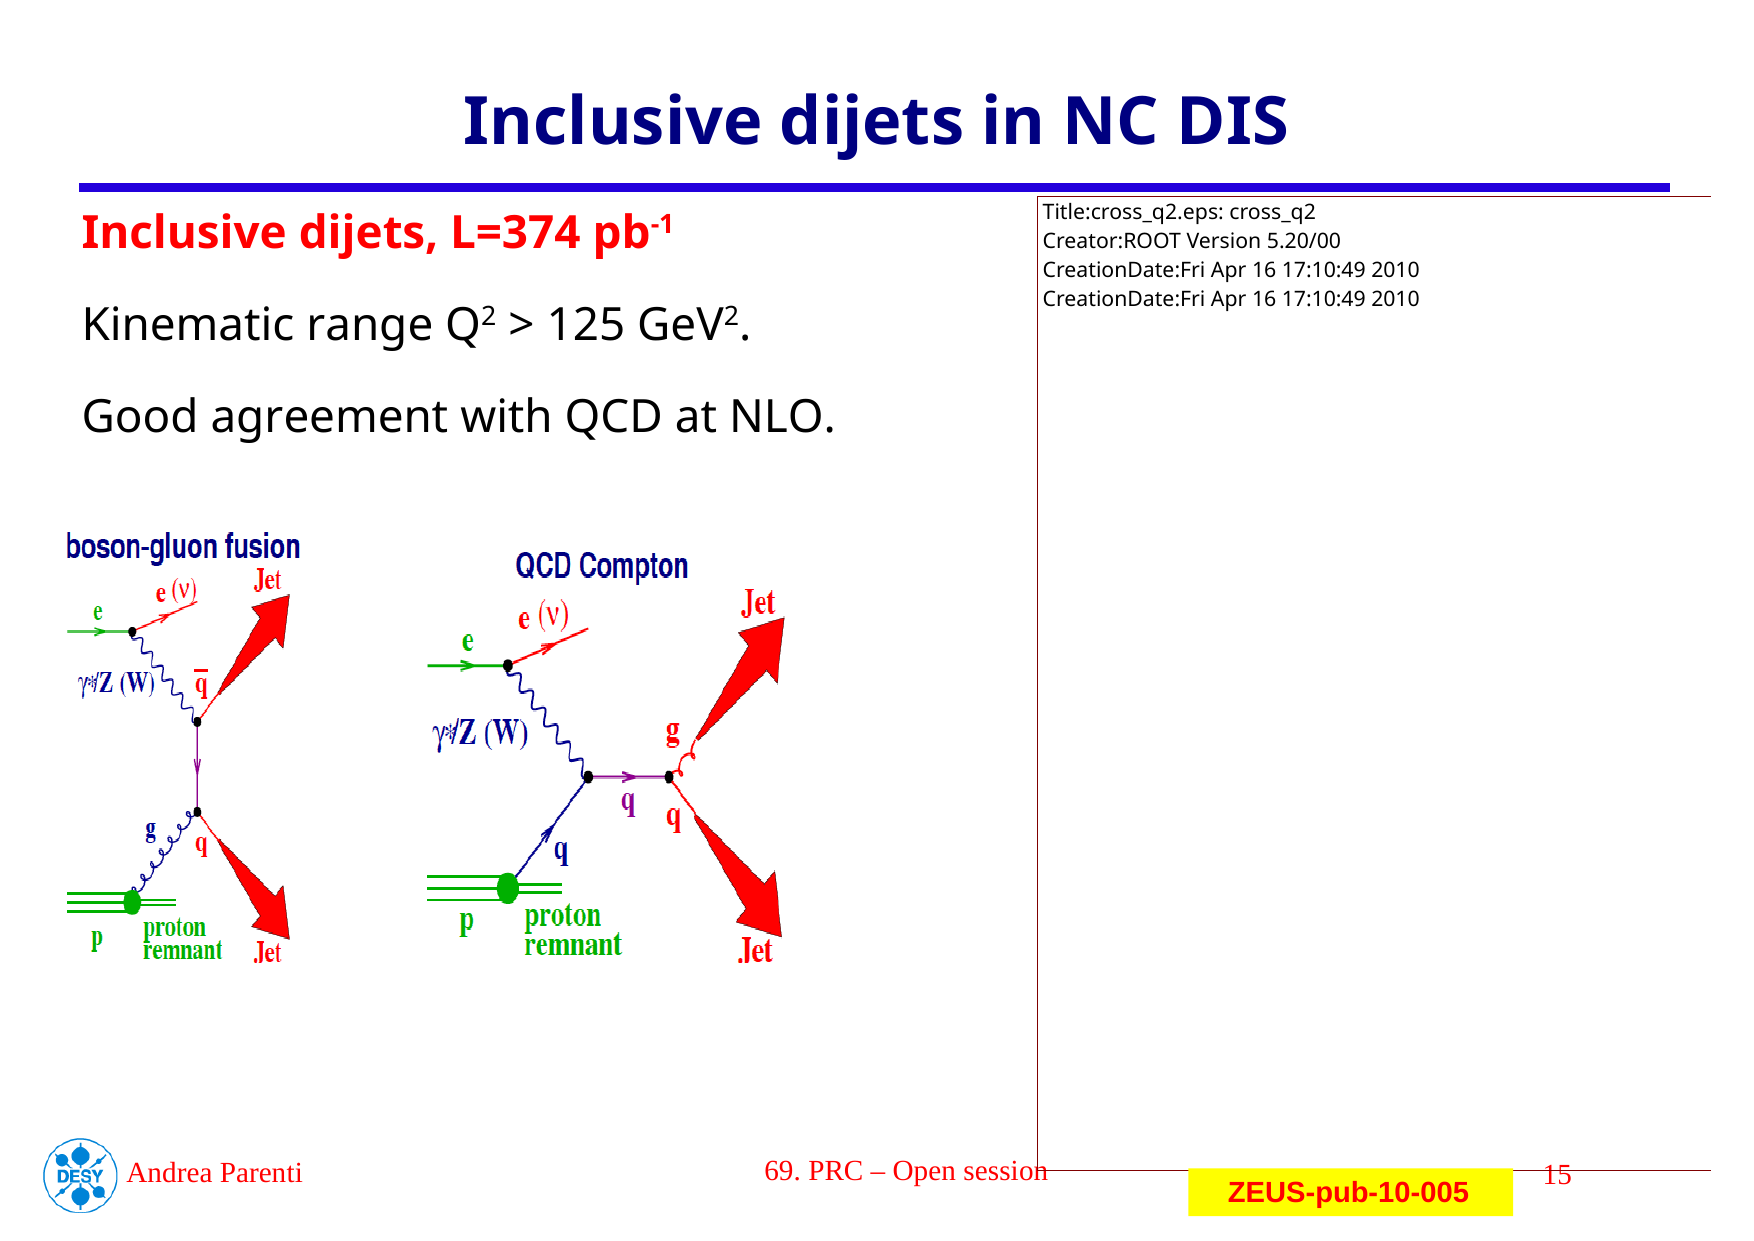

# Inclusive dijets in NC DIS
Inclusive dijets, L=374 pb-1
Kinematic range Q2 > 125 GeV2.
Good agreement with QCD at NLO.
 ZEUS-pub-10-005